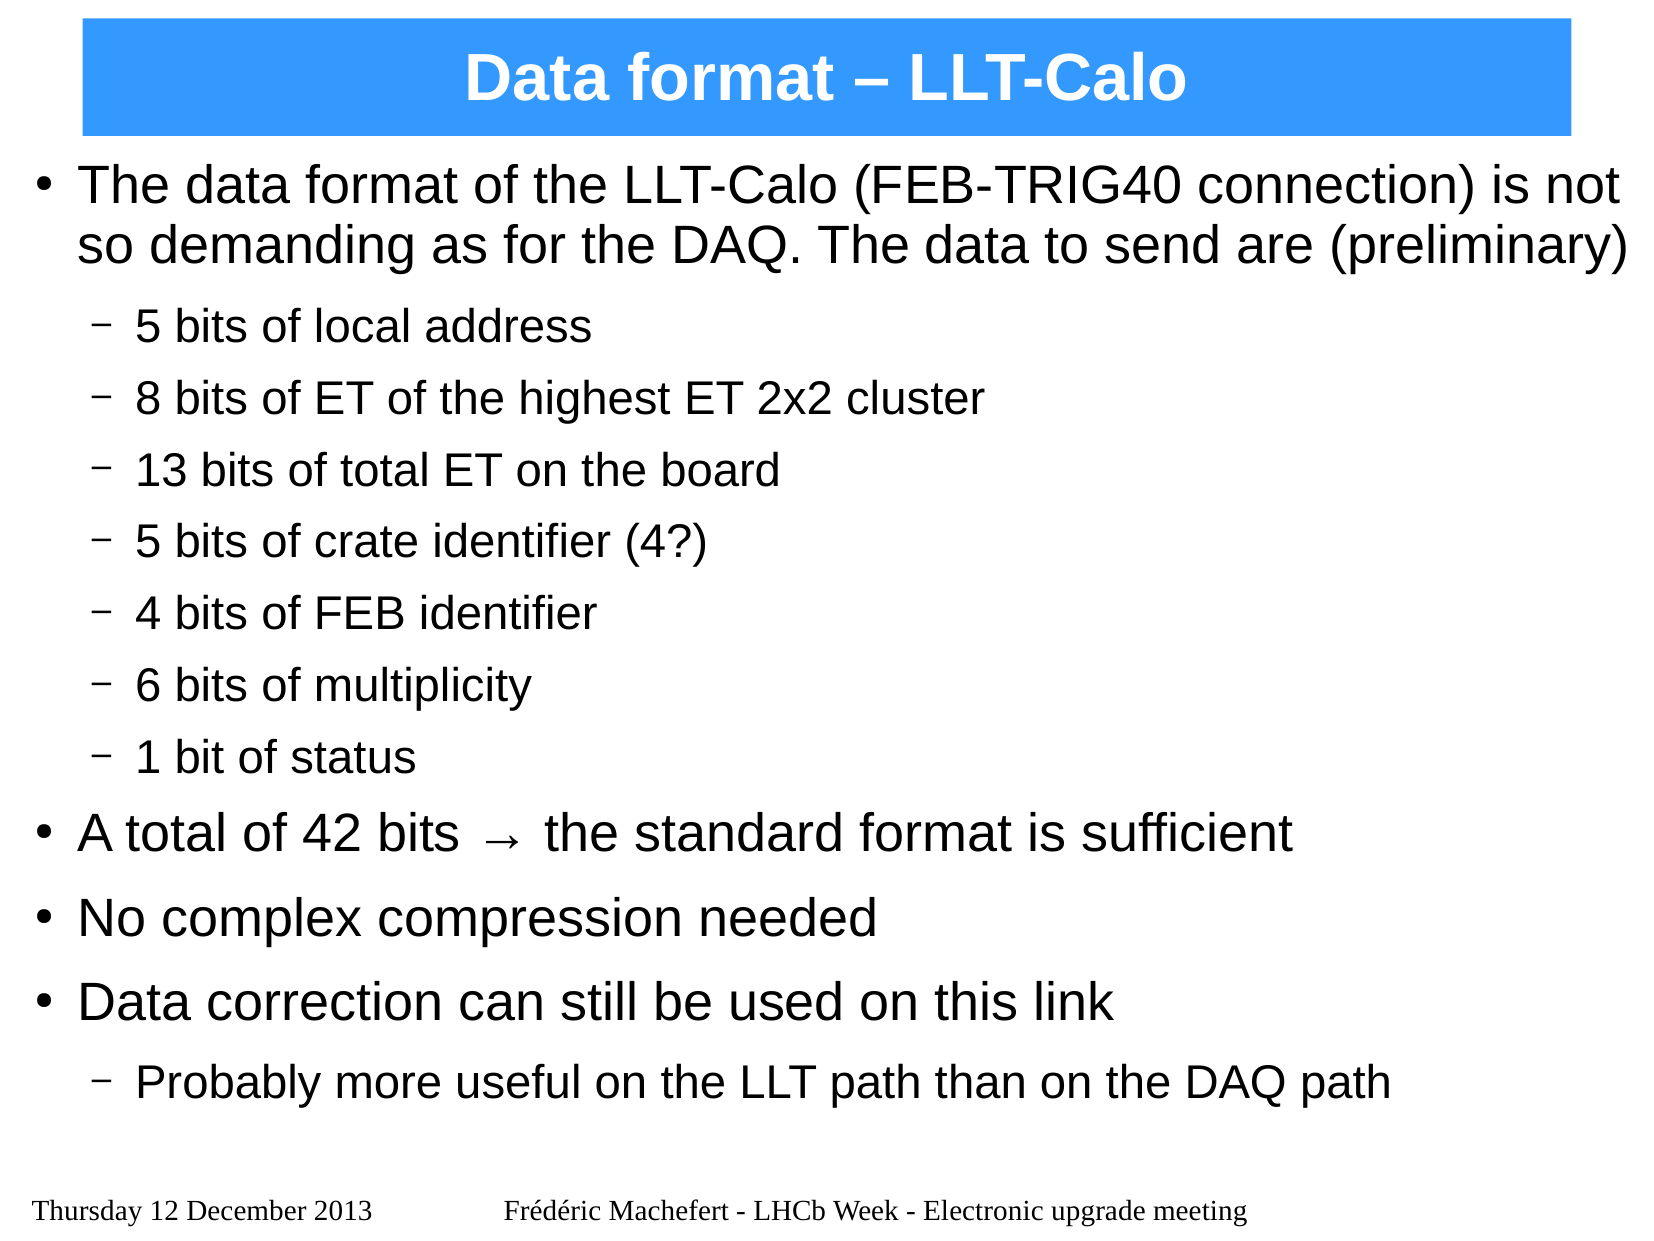

# Data format – LLT-Calo
The data format of the LLT-Calo (FEB-TRIG40 connection) is not so demanding as for the DAQ. The data to send are (preliminary)
5 bits of local address
8 bits of ET of the highest ET 2x2 cluster
13 bits of total ET on the board
5 bits of crate identifier (4?)
4 bits of FEB identifier
6 bits of multiplicity
1 bit of status
A total of 42 bits → the standard format is sufficient
No complex compression needed
Data correction can still be used on this link
Probably more useful on the LLT path than on the DAQ path
Thursday 12 December 2013
Frédéric Machefert - LHCb Week - Electronic upgrade meeting